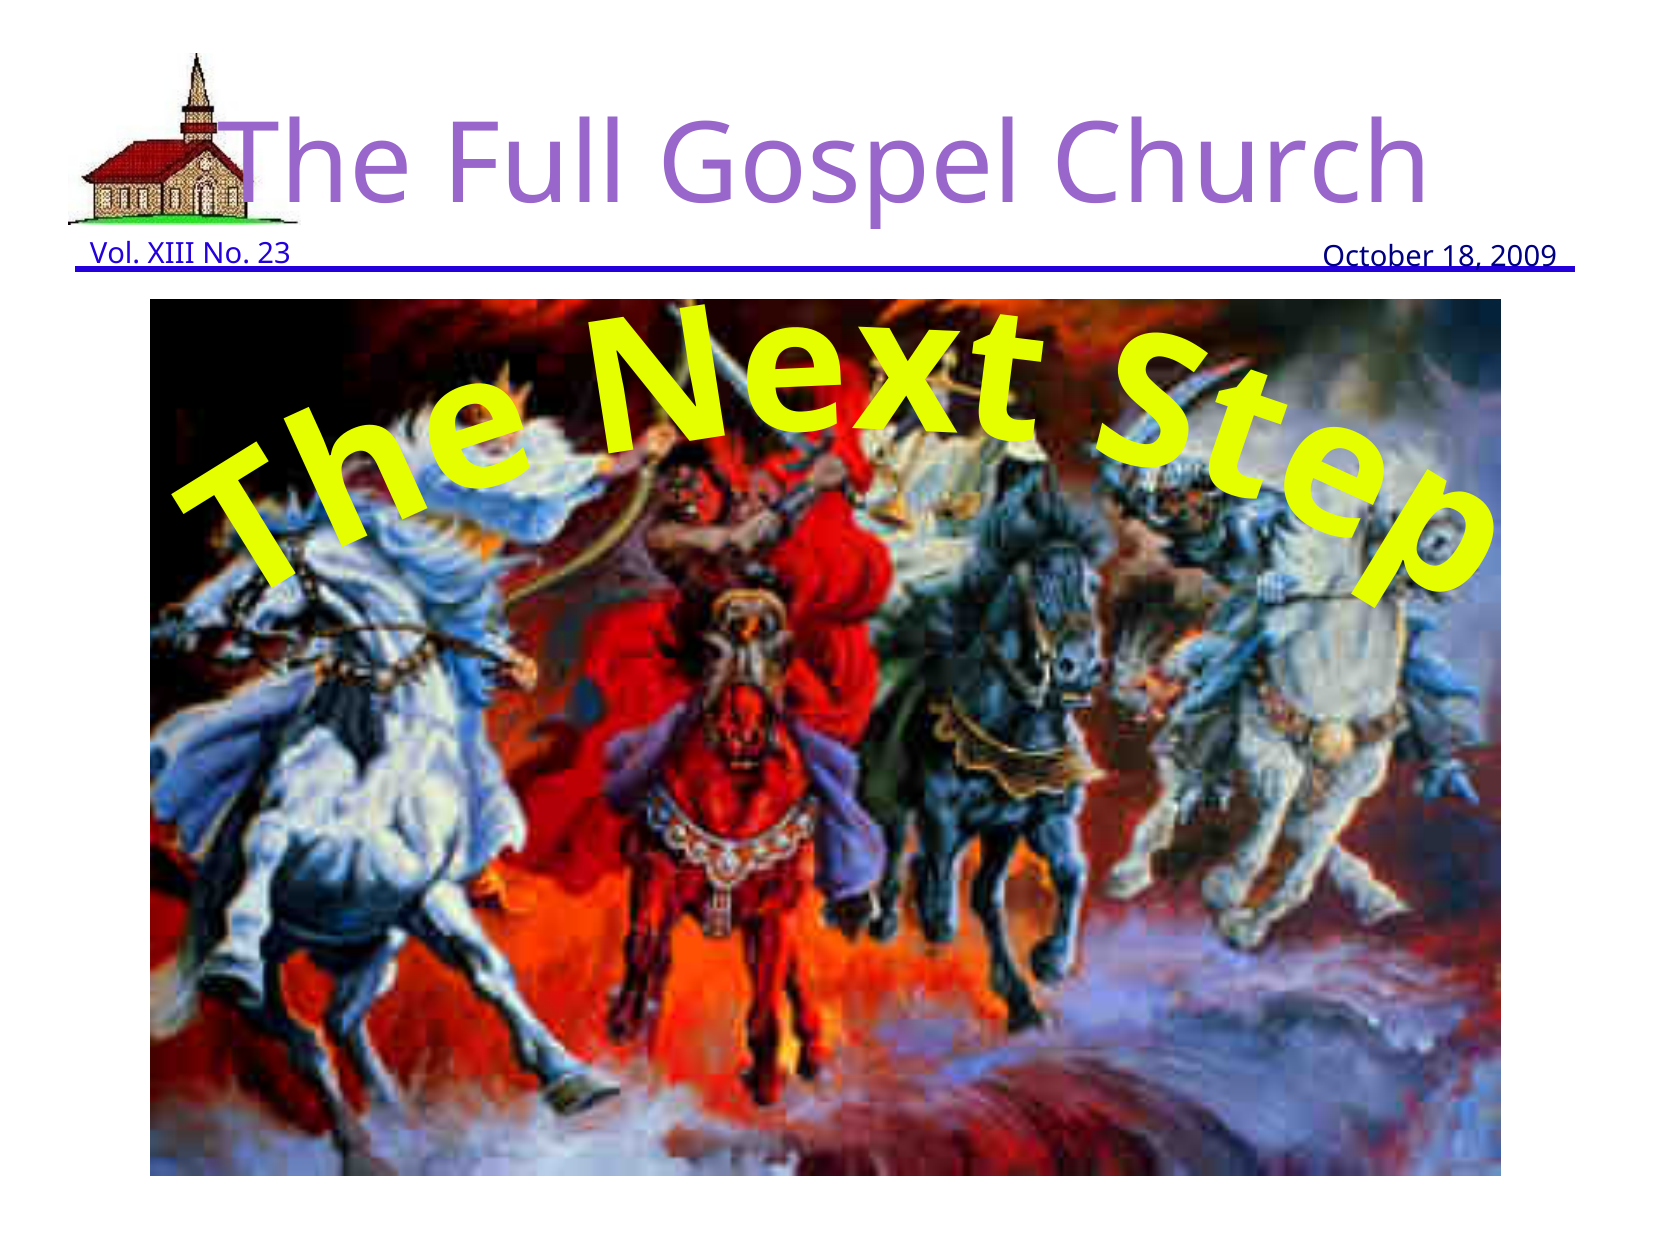

The Full Gospel Church
Vol. XIII No. 23
October 18, 2009
The Next Step